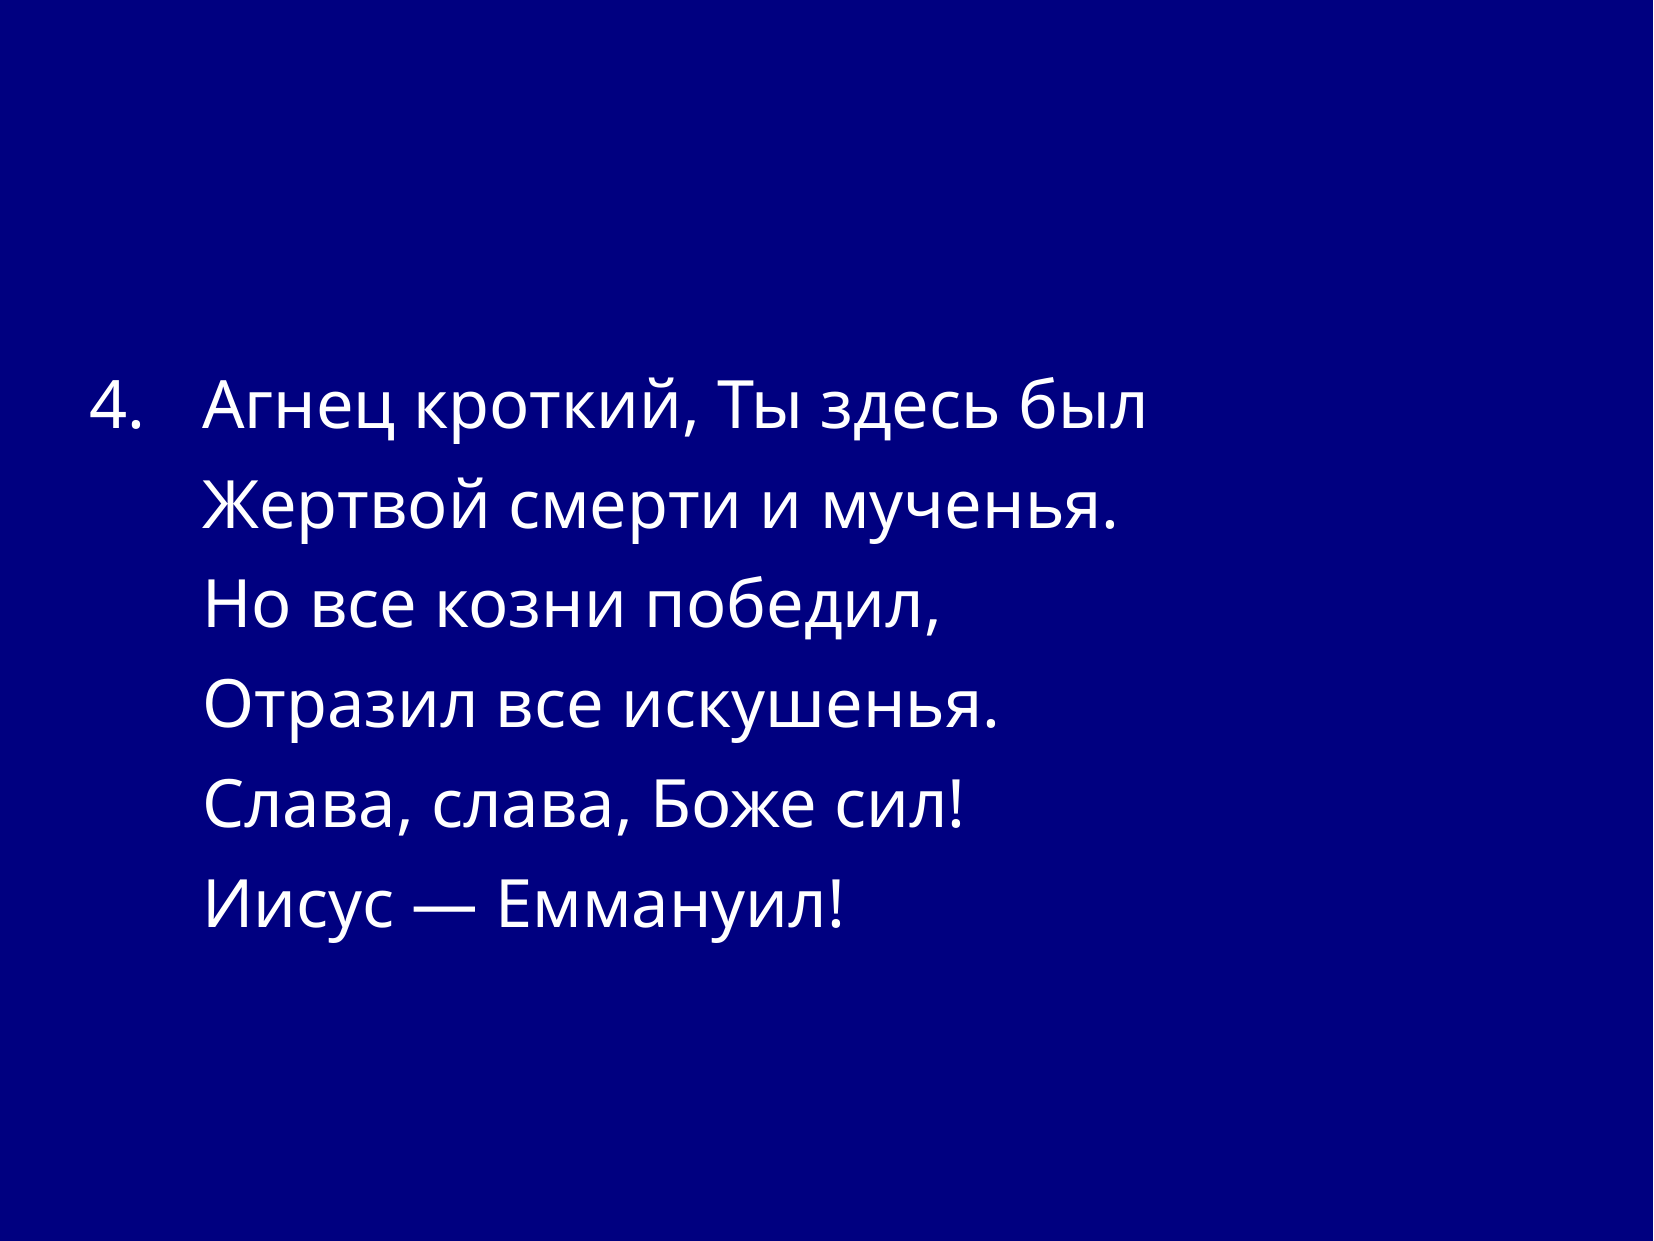

4.	Агнец кроткий, Ты здесь был
	Жертвой смерти и мученья.
	Но все козни победил,
	Отразил все искушенья.
	Слава, слава, Боже сил!
	Иисус — Еммануил!